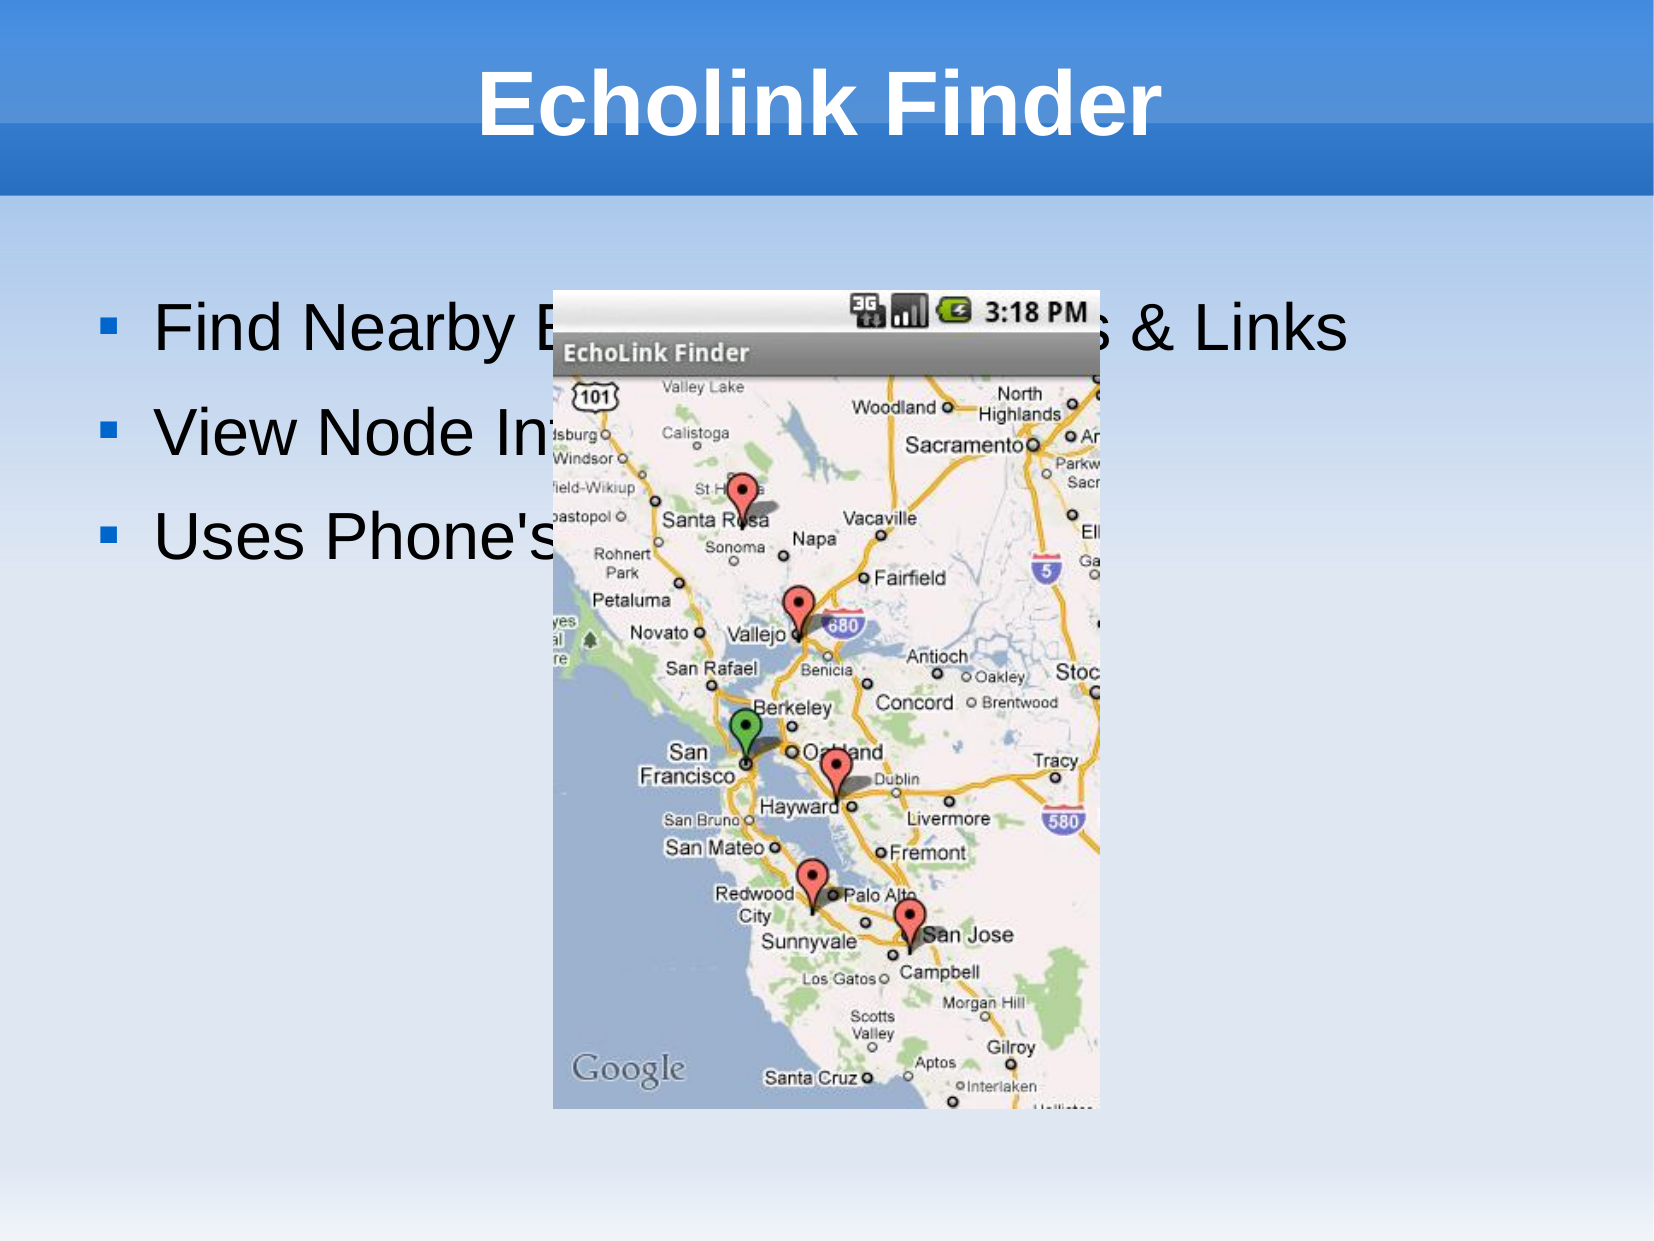

# Echolink Finder
Find Nearby Echolink Repeaters & Links
View Node Info
Uses Phone's GPS